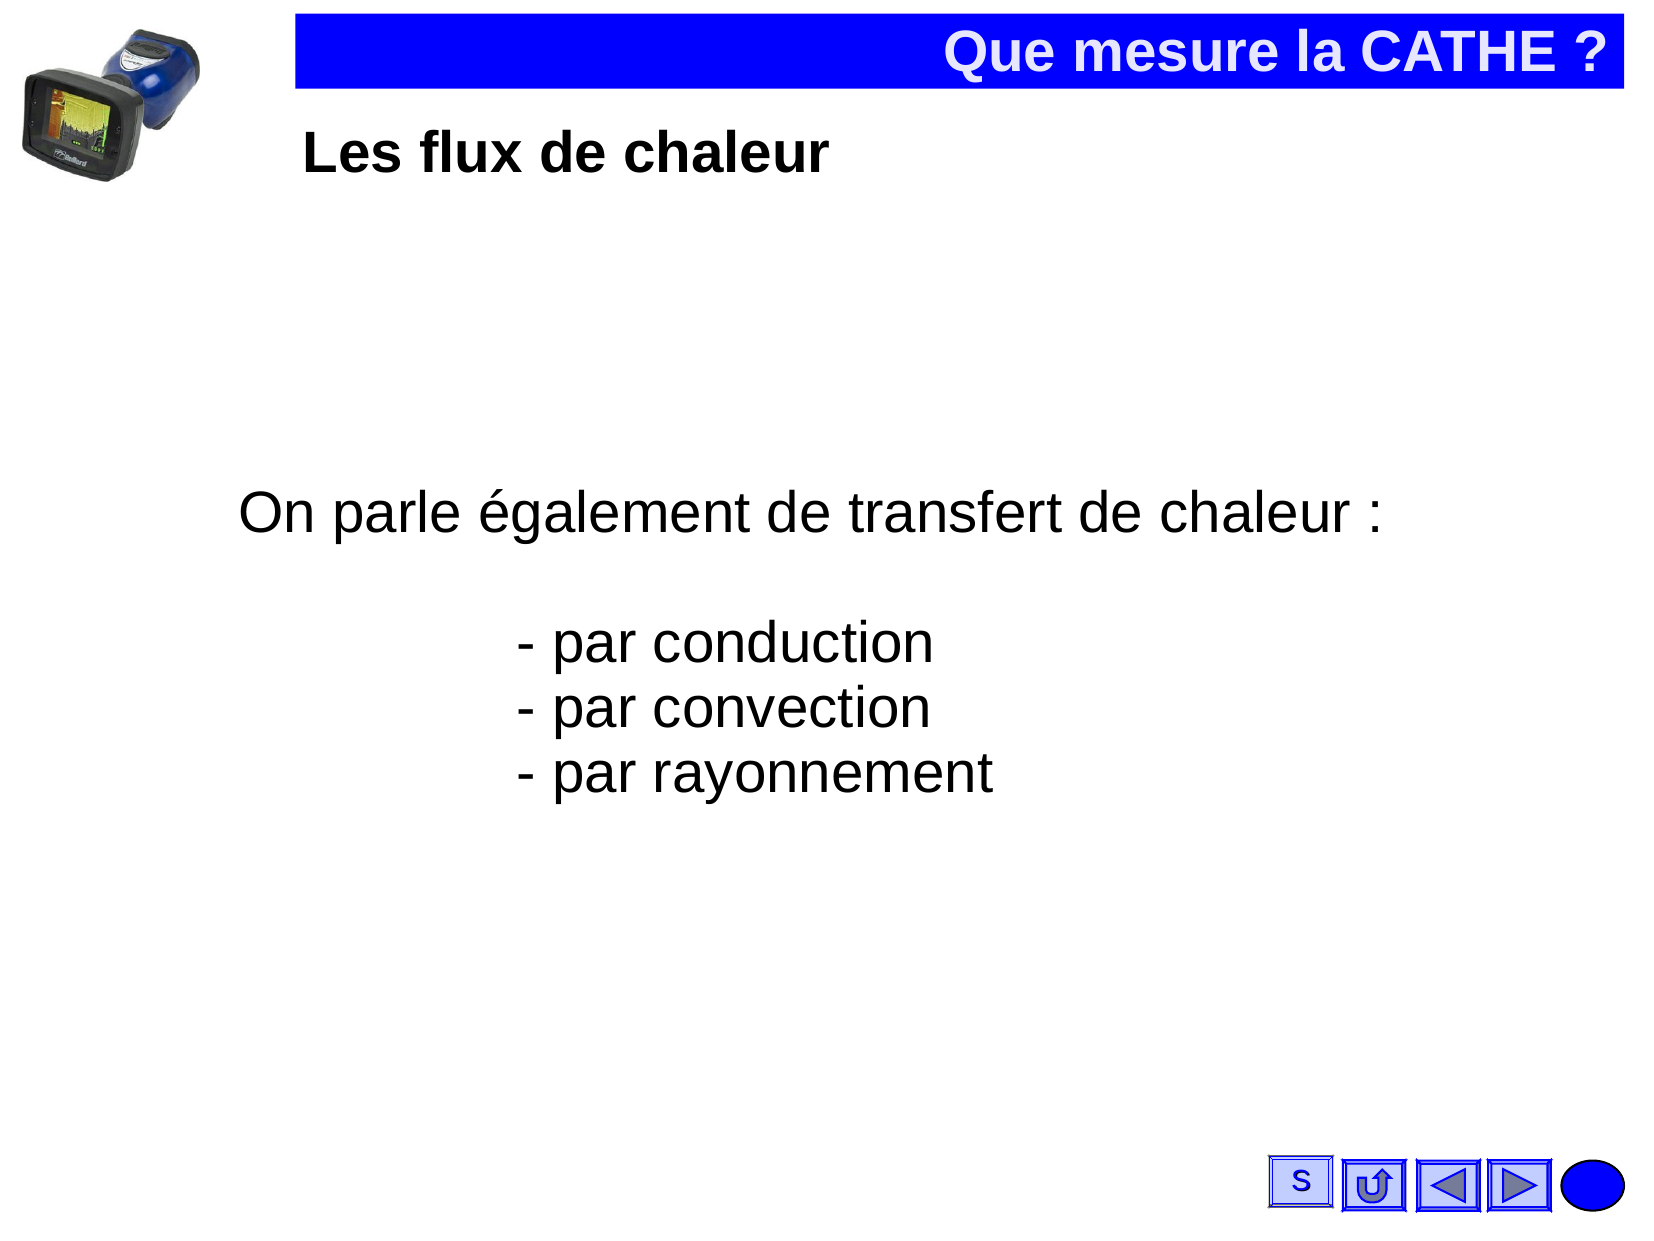

Que mesure la CATHE ?
Les flux de chaleur
On parle également de transfert de chaleur :
				- par conduction
				- par convection
				- par rayonnement